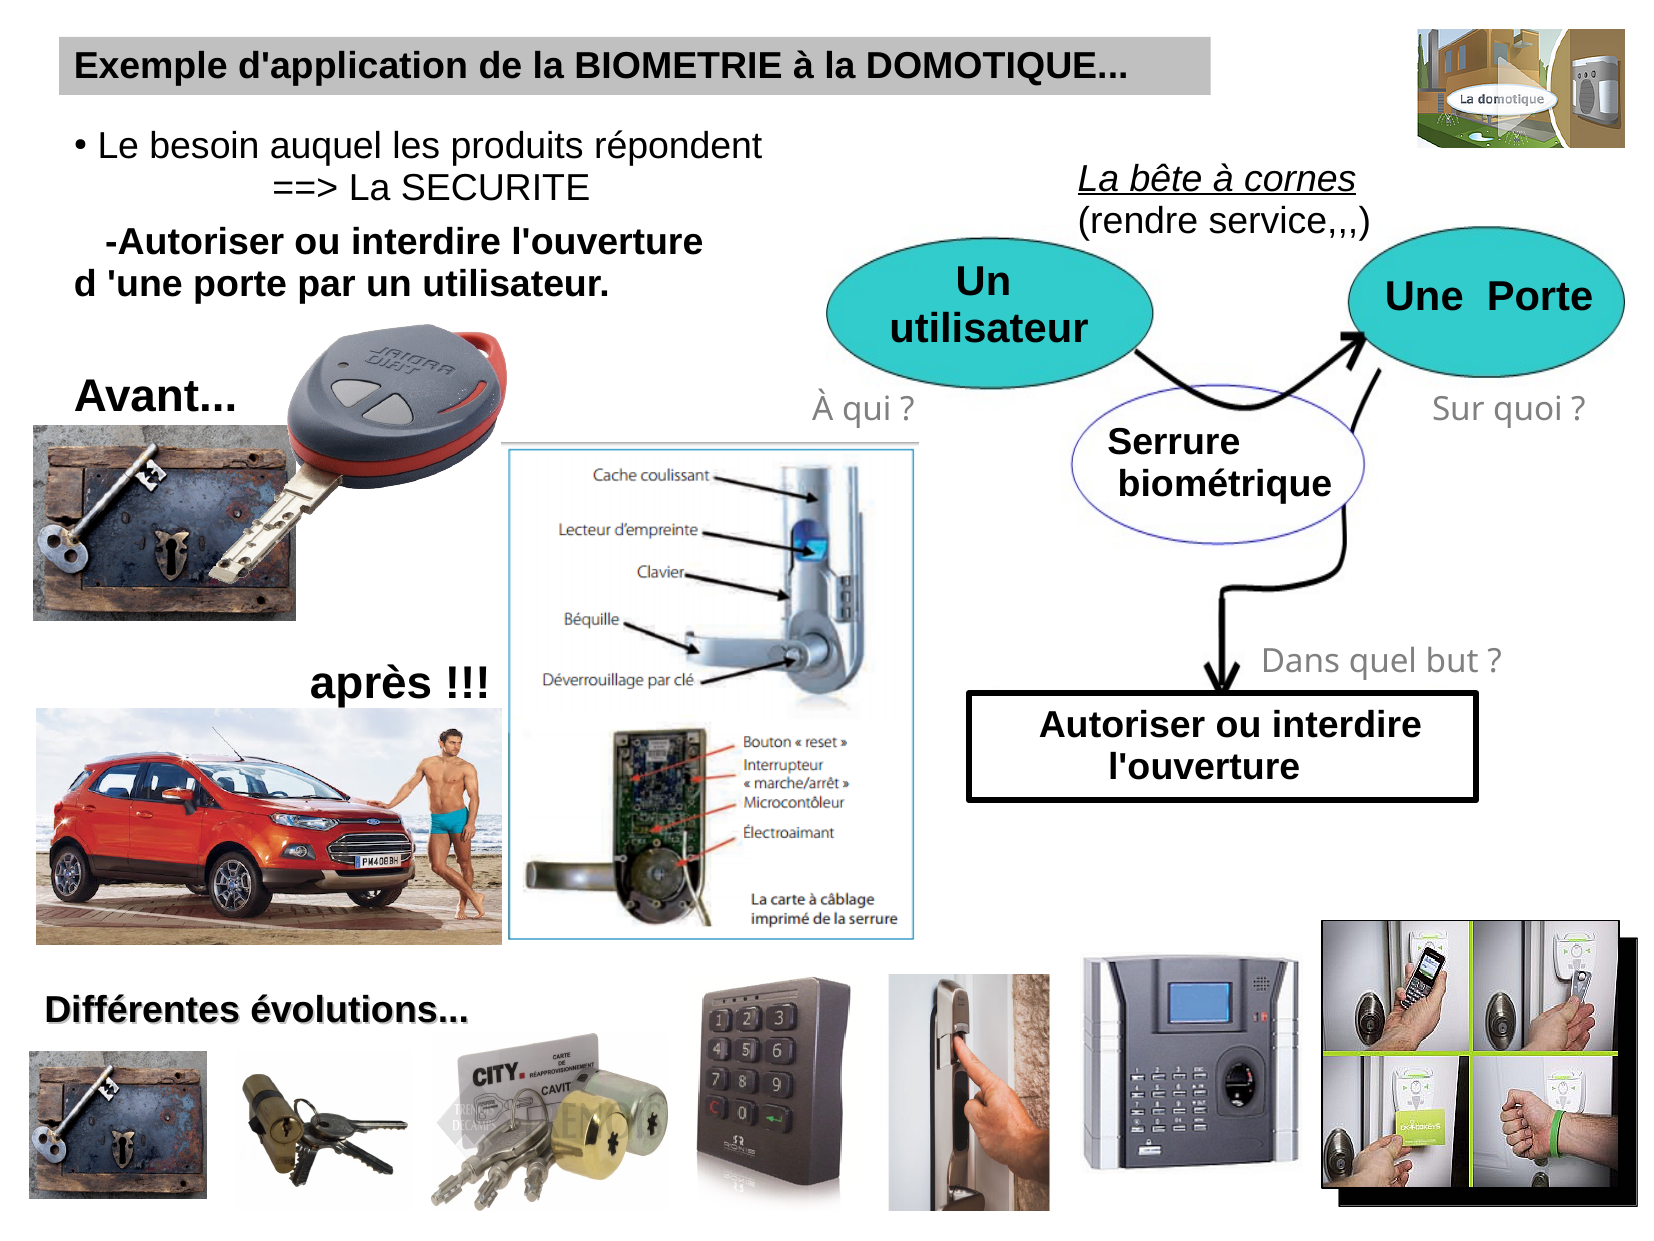

Exemple d'application de la BIOMETRIE à la DOMOTIQUE...
 Le besoin auquel les produits répondent
 ==> La SECURITE
La bête à cornes
(rendre service,,,)
 -Autoriser ou interdire l'ouverture d 'une porte par un utilisateur.
Un utilisateur
Une Porte
Avant...
À qui ?
Sur quoi ?
Serrure
 biométrique
Dans quel but ?
après !!!
 Autoriser ou interdire l'ouverture
Différentes évolutions...